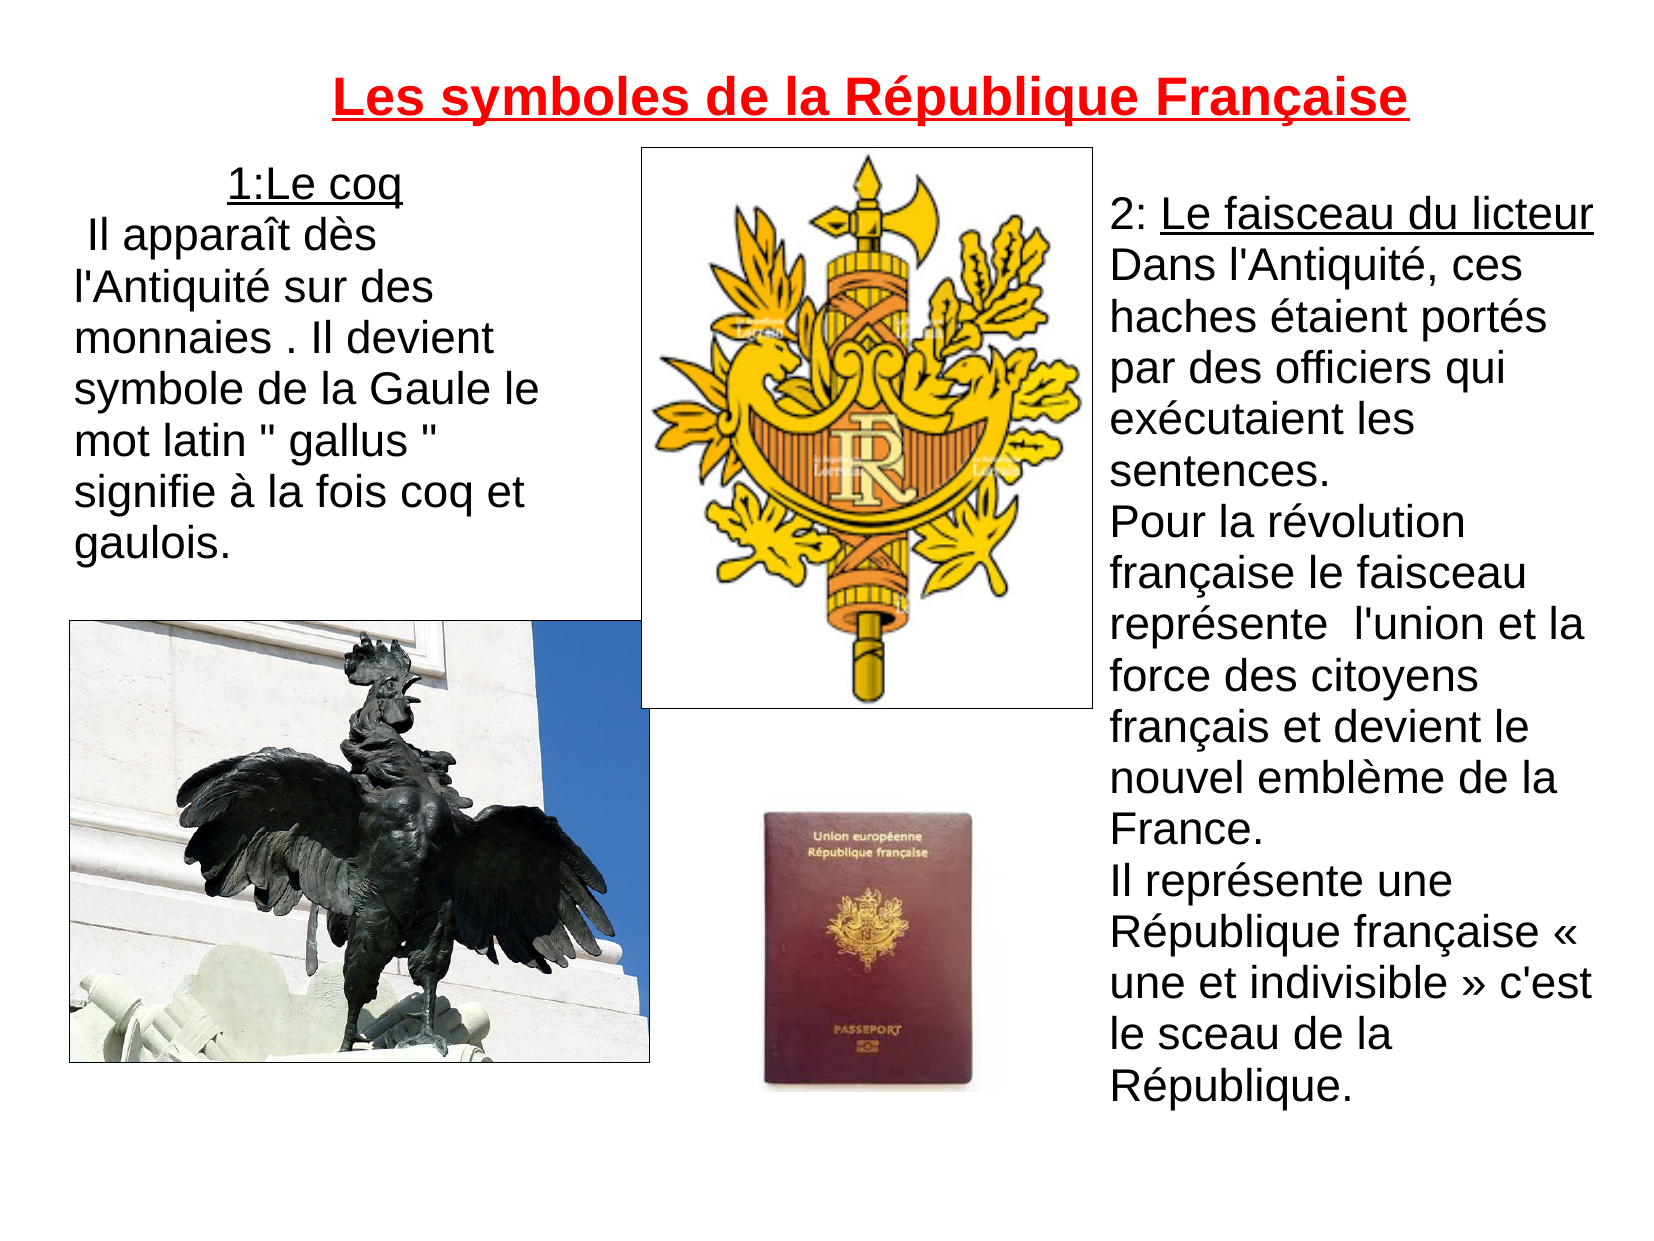

Les symboles de la République Française
1:Le coq
 Il apparaît dès l'Antiquité sur des monnaies . Il devient symbole de la Gaule le mot latin " gallus " signifie à la fois coq et gaulois.
2: Le faisceau du licteur
Dans l'Antiquité, ces haches étaient portés par des officiers qui exécutaient les sentences.
Pour la révolution française le faisceau représente l'union et la force des citoyens français et devient le nouvel emblème de la France.
Il représente une République française « une et indivisible » c'est le sceau de la République.